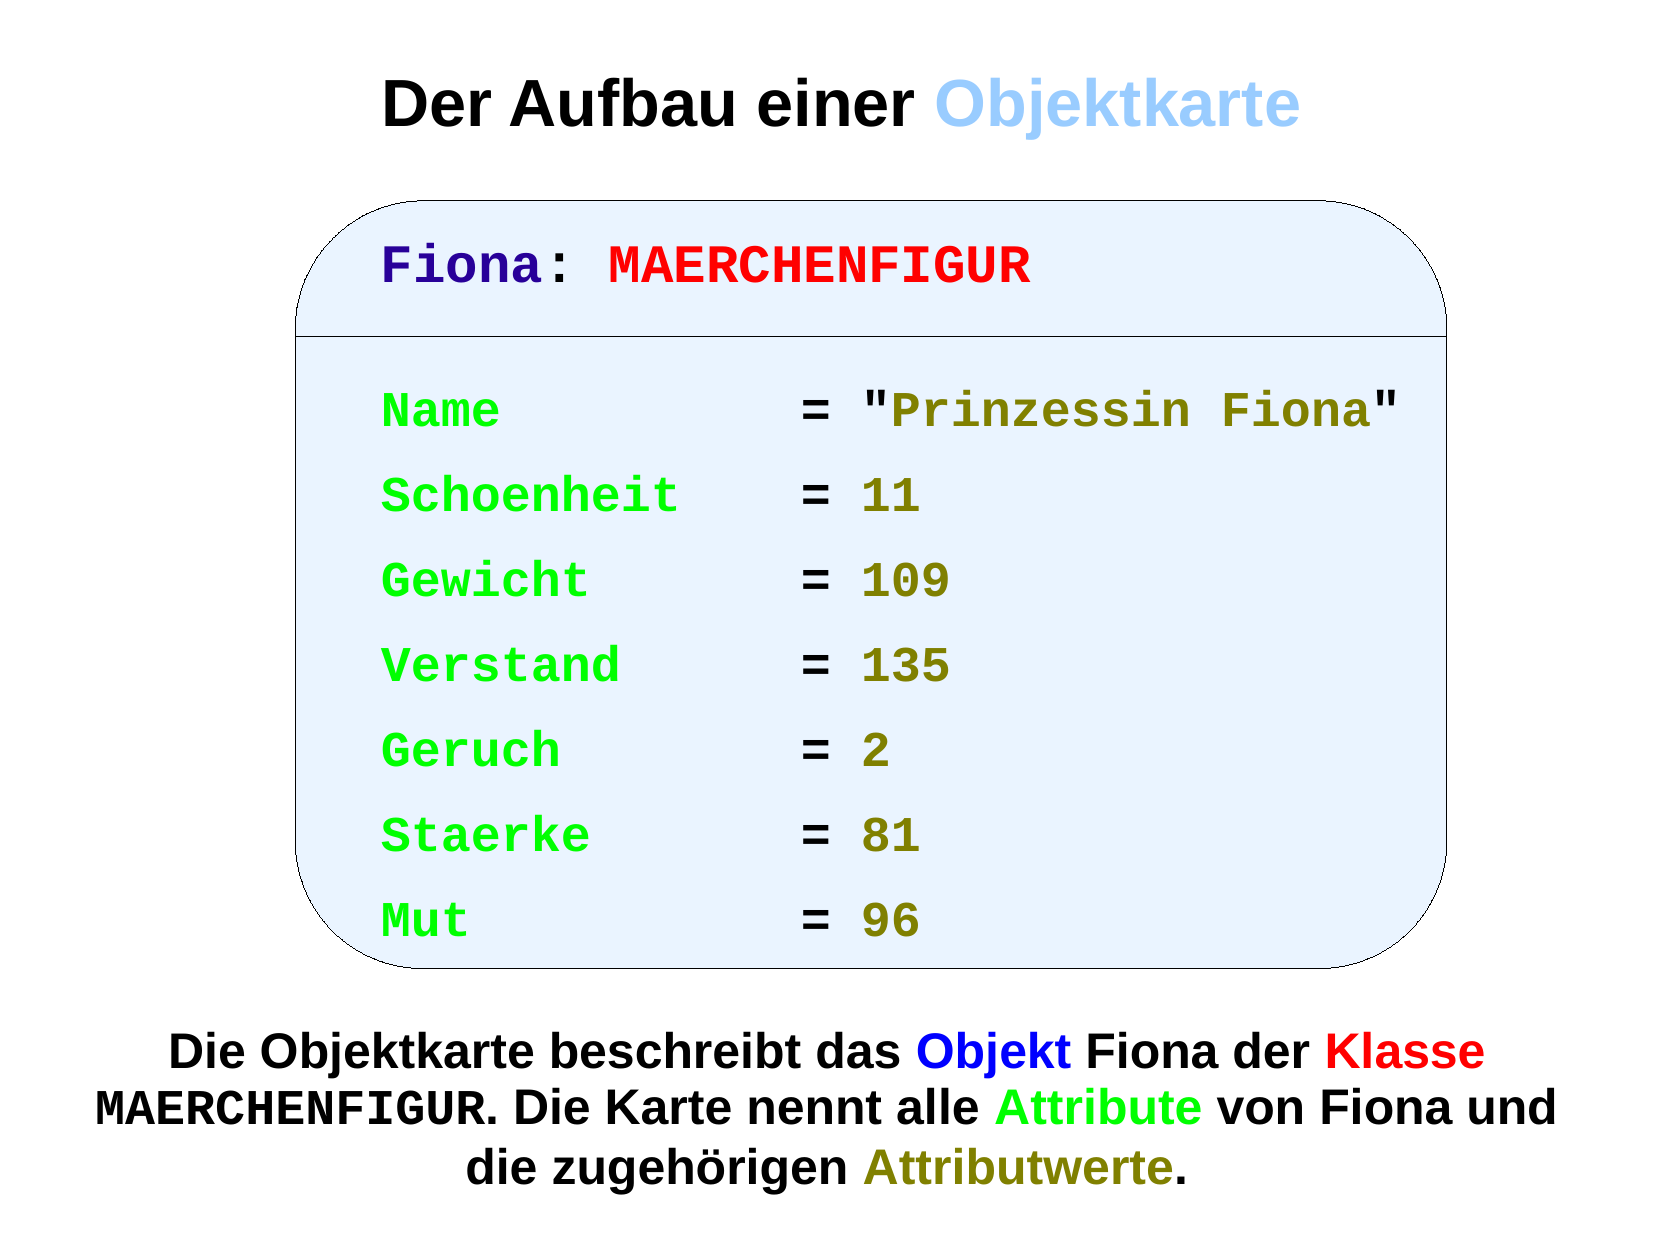

Der Aufbau einer Objektkarte
Fiona: MAERCHENFIGUR
Name = "Prinzessin Fiona"
Schoenheit = 11
Gewicht = 109
Verstand = 135
Geruch = 2
Staerke = 81
Mut = 96
Die Objektkarte beschreibt das Objekt Fiona der Klasse MAERCHENFIGUR. Die Karte nennt alle Attribute von Fiona und die zugehörigen Attributwerte.